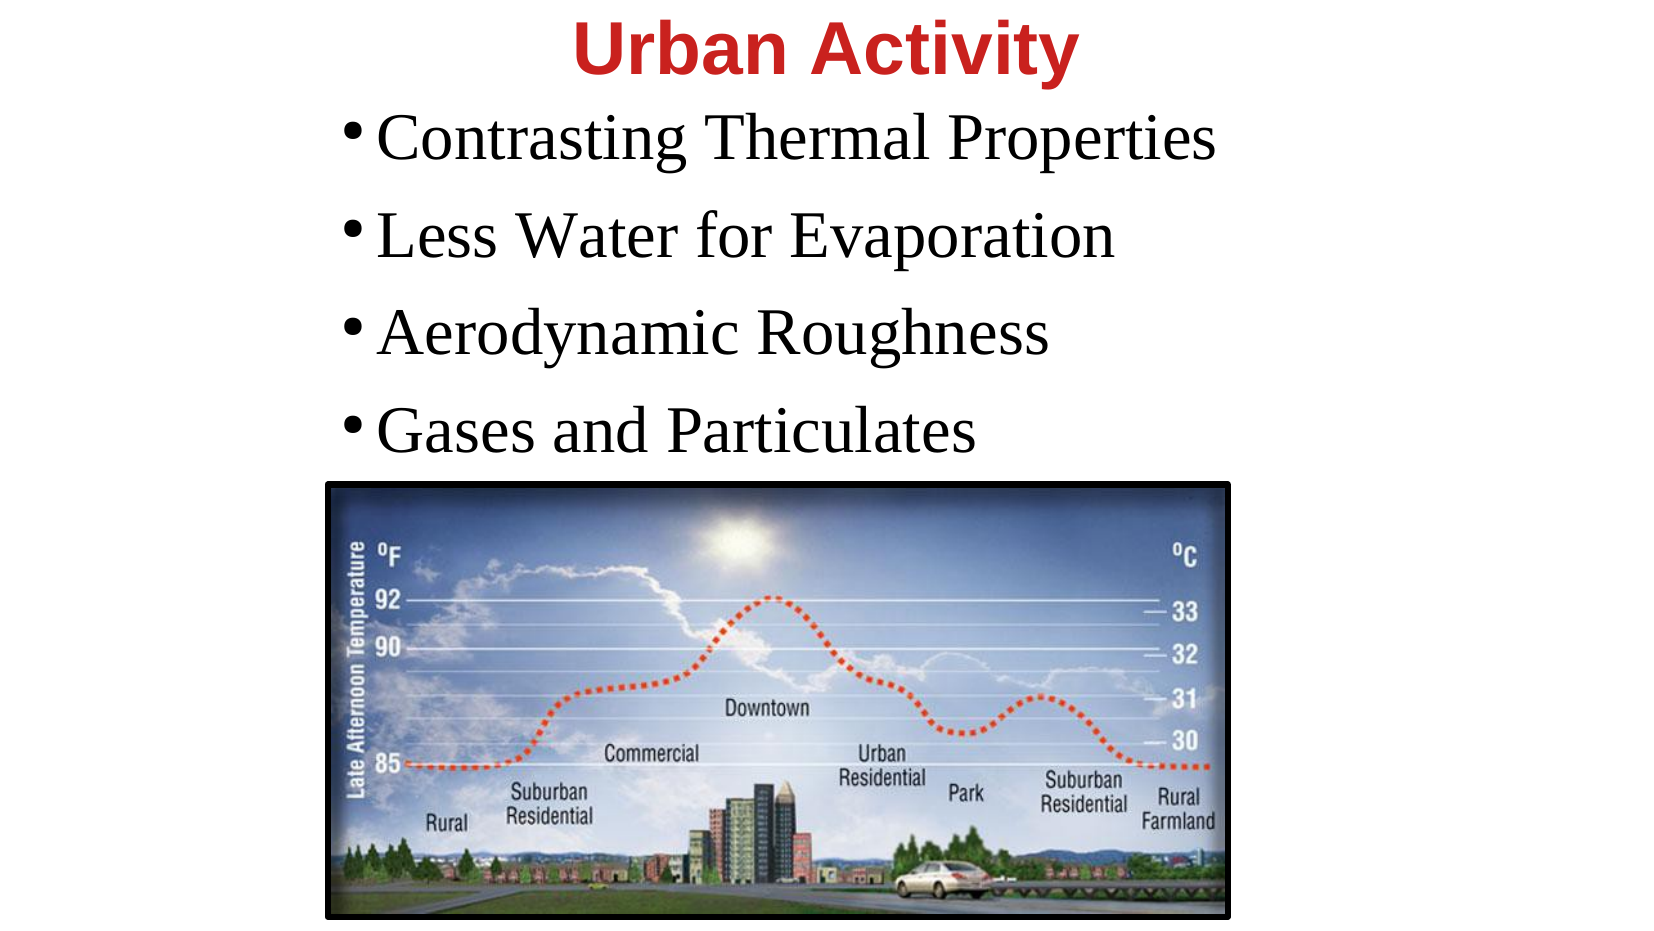

# Urban Activity
Contrasting Thermal Properties
Less Water for Evaporation
Aerodynamic Roughness
Gases and Particulates